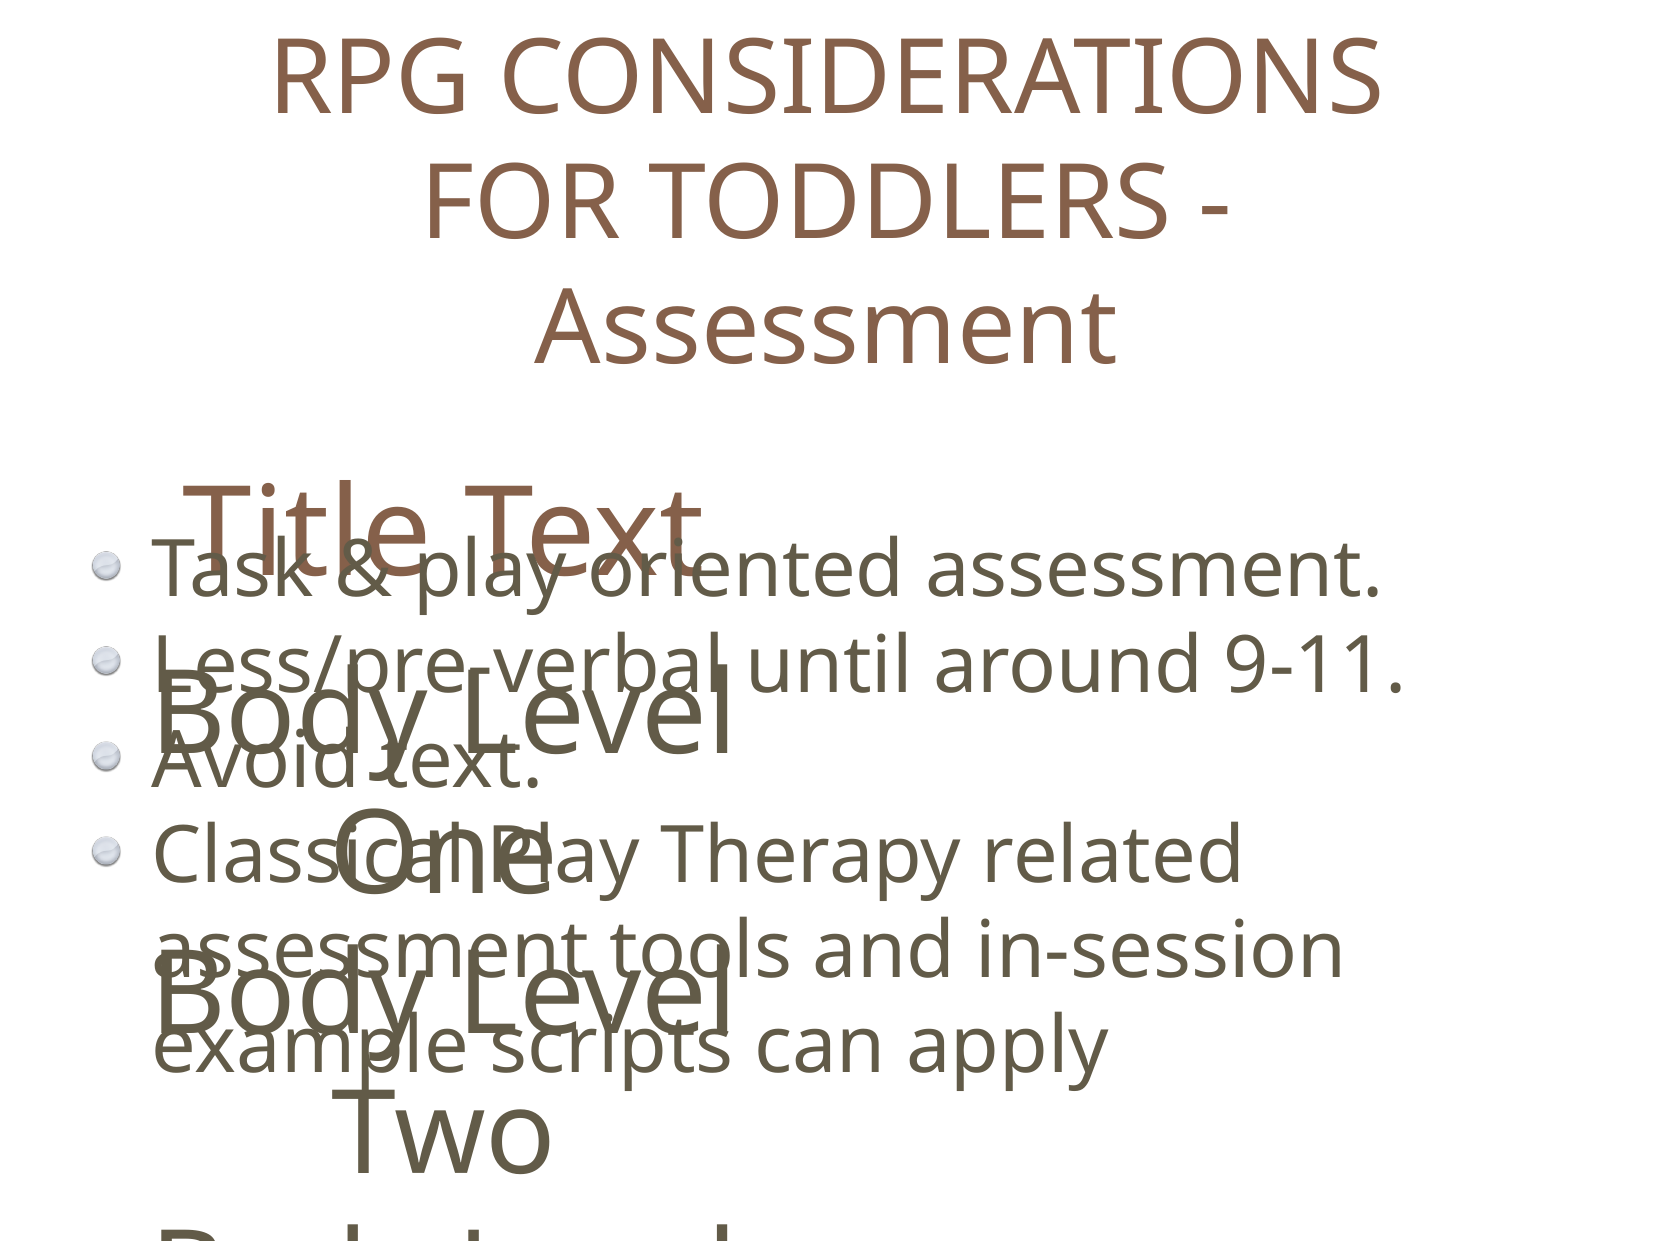

# RPG CONSIDERATIONS FOR TODDLERS - Assessment
Task & play oriented assessment.
Less/pre-verbal until around 9-11.
Avoid text.
Classical Play Therapy related assessment tools and in-session example scripts can apply